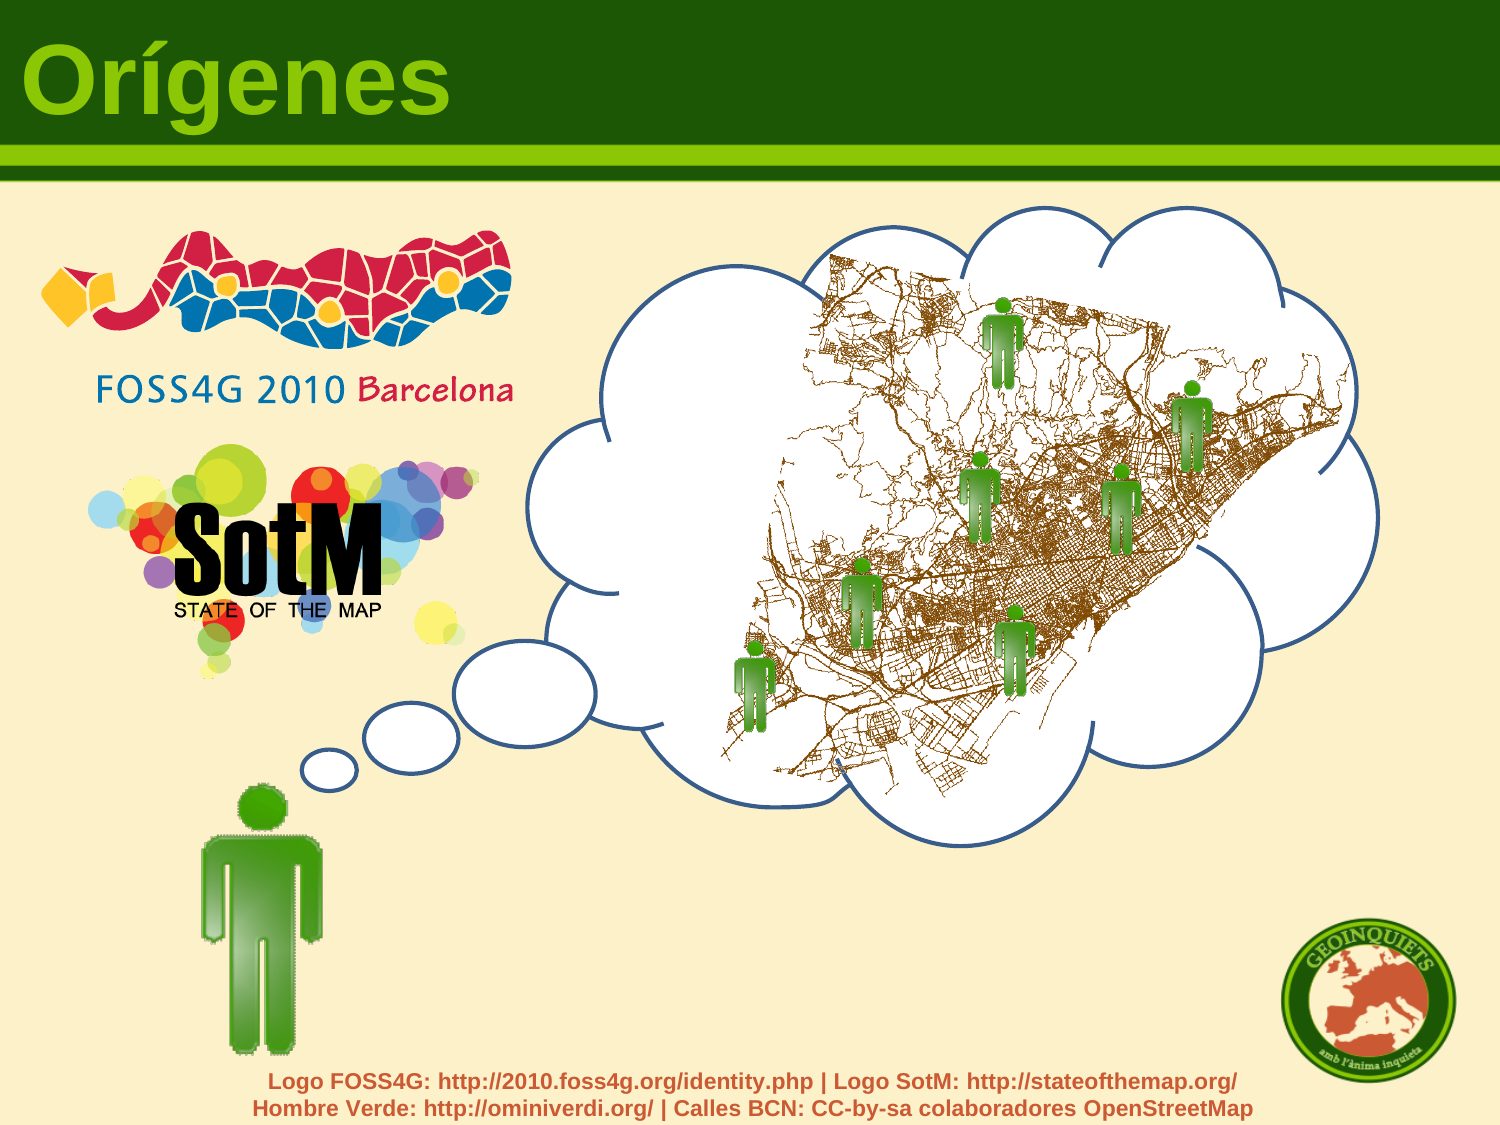

Orígenes
Logo FOSS4G: http://2010.foss4g.org/identity.php | Logo SotM: http://stateofthemap.org/
Hombre Verde: http://ominiverdi.org/ | Calles BCN: CC-by-sa colaboradores OpenStreetMap